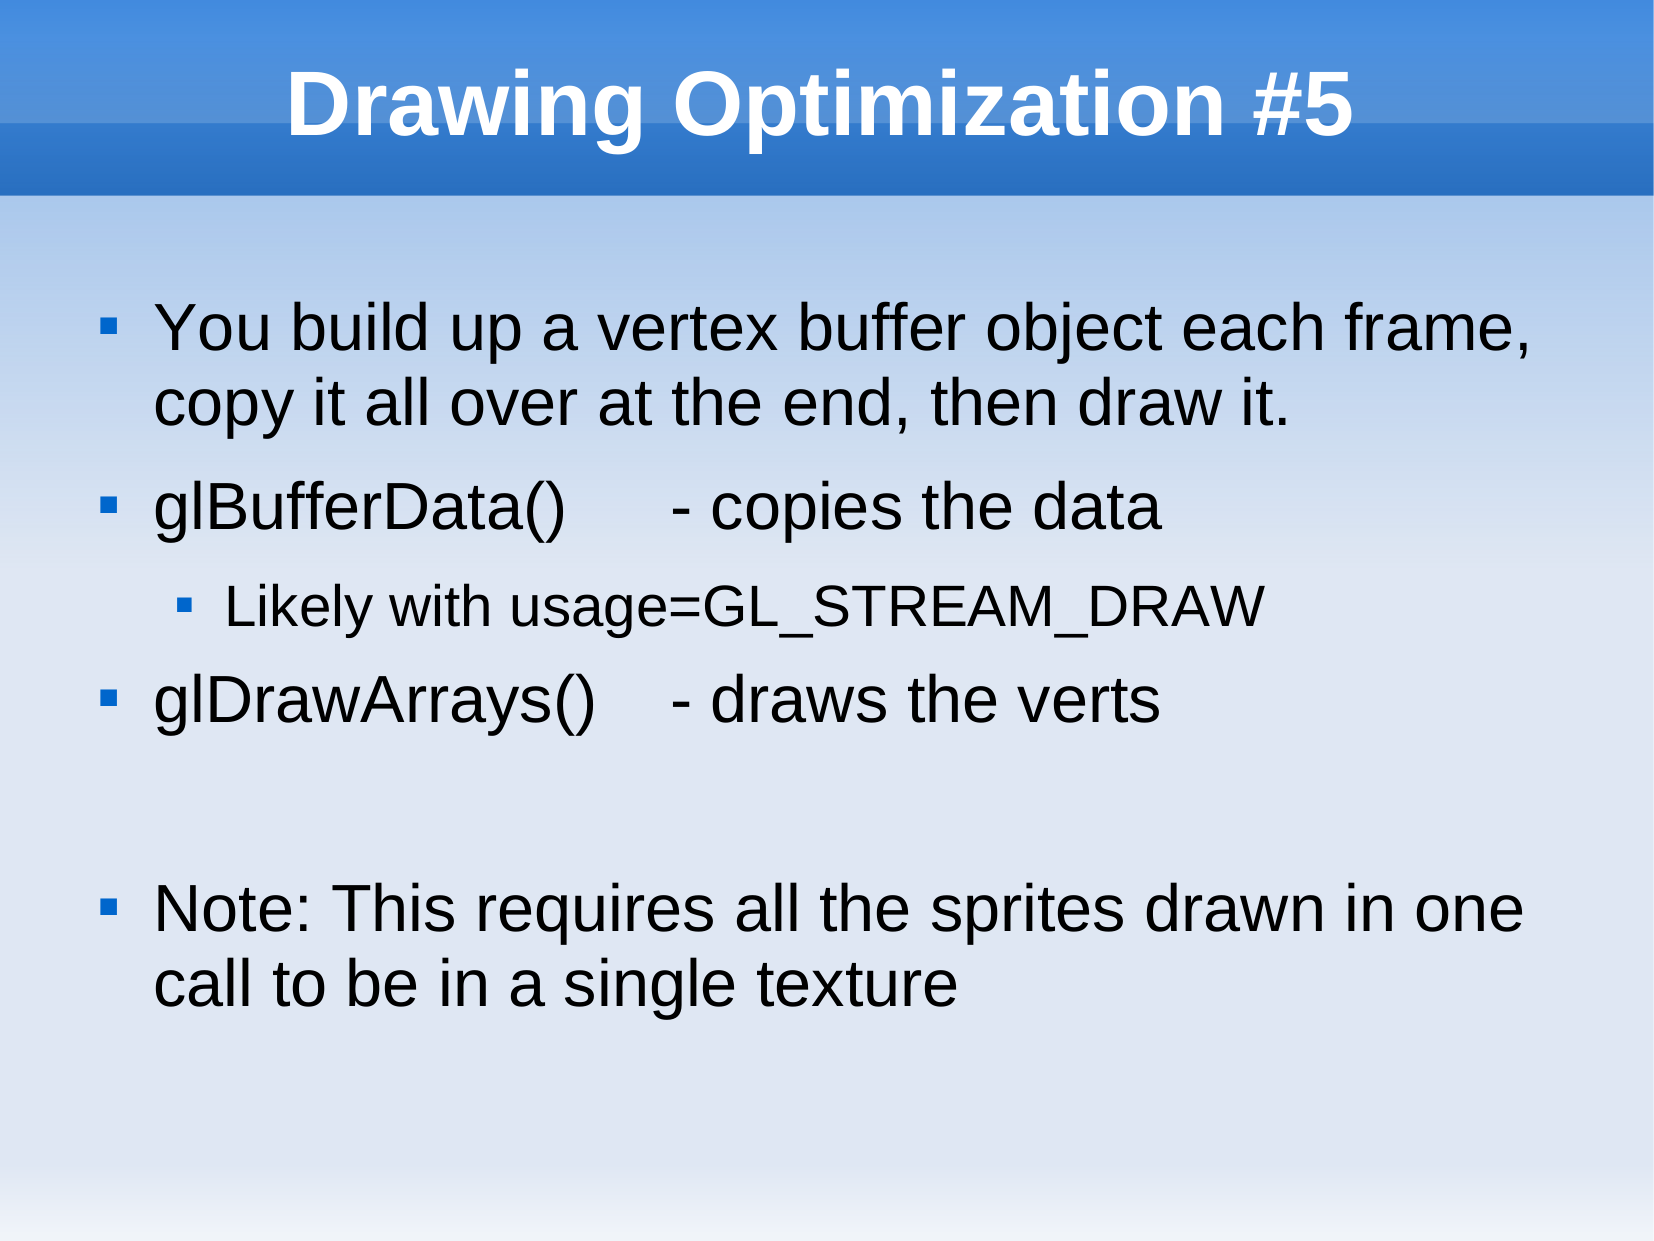

# Drawing Optimization #5
You build up a vertex buffer object each frame, copy it all over at the end, then draw it.
glBufferData()		- copies the data
Likely with usage=GL_STREAM_DRAW
glDrawArrays()	- draws the verts
Note: This requires all the sprites drawn in one call to be in a single texture